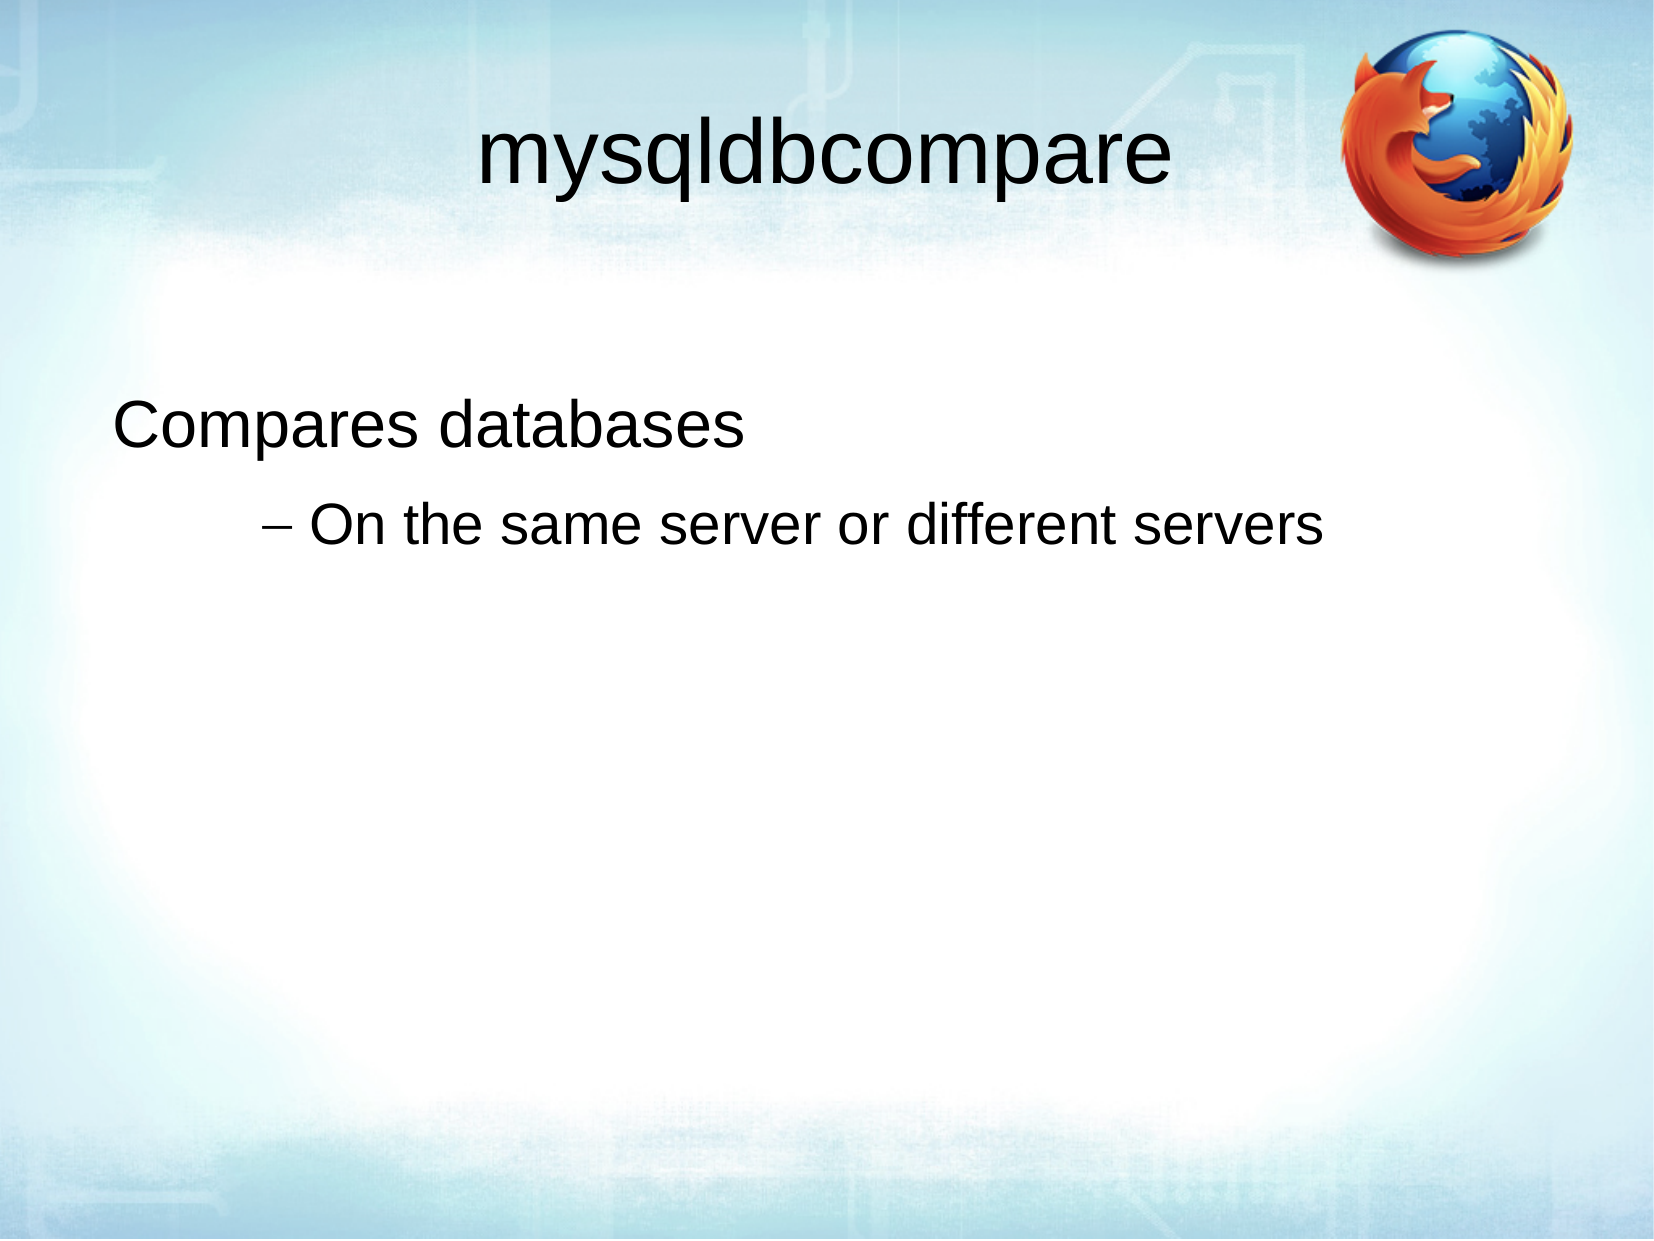

# mysqldbcompare
Compares databases
On the same server or different servers